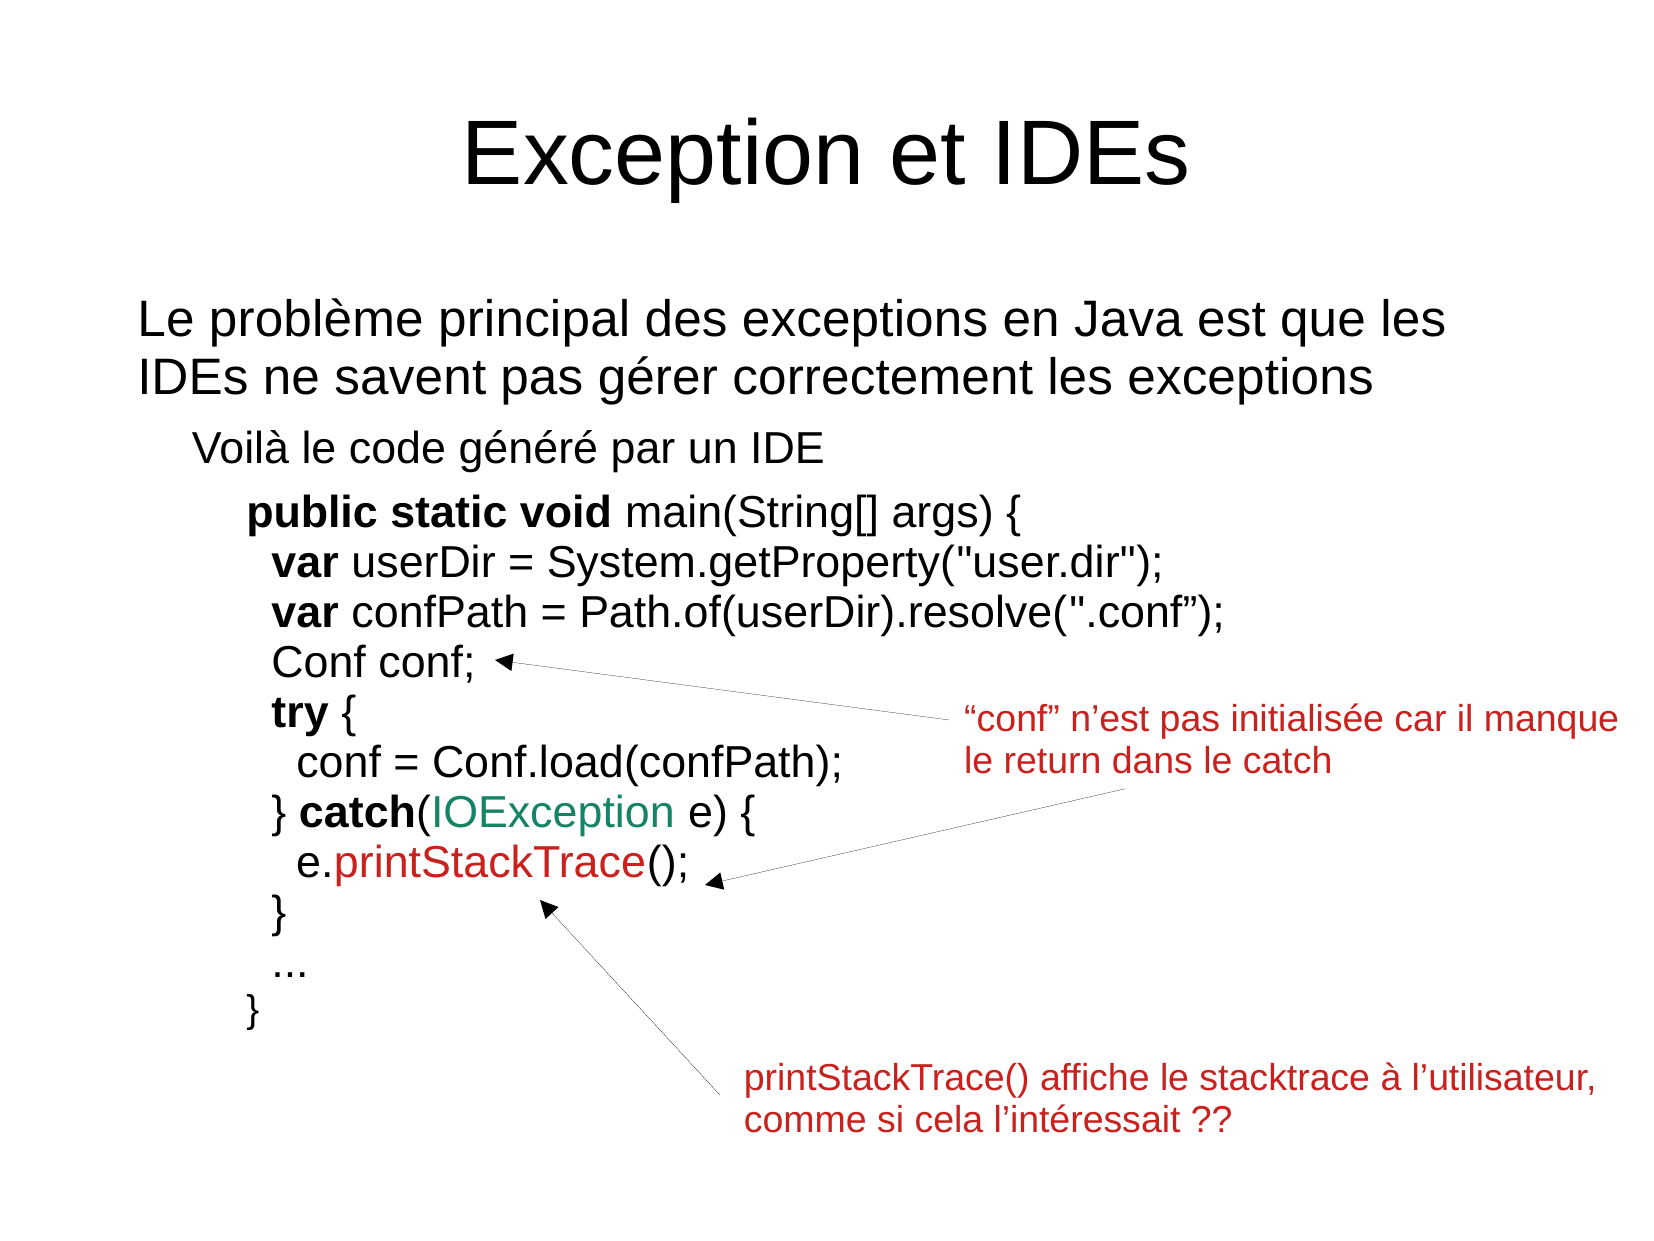

# Exception et IDEs
Le problème principal des exceptions en Java est que les IDEs ne savent pas gérer correctement les exceptions
Voilà le code généré par un IDE
public static void main(String[] args) {
 var userDir = System.getProperty("user.dir");
 var confPath = Path.of(userDir).resolve(".conf”);
 Conf conf;
 try {
 conf = Conf.load(confPath);
 } catch(IOException e) {
 e.printStackTrace();
 }
 ...
}
“conf” n’est pas initialisée car il manque
le return dans le catch
printStackTrace() affiche le stacktrace à l’utilisateur,
comme si cela l’intéressait ??